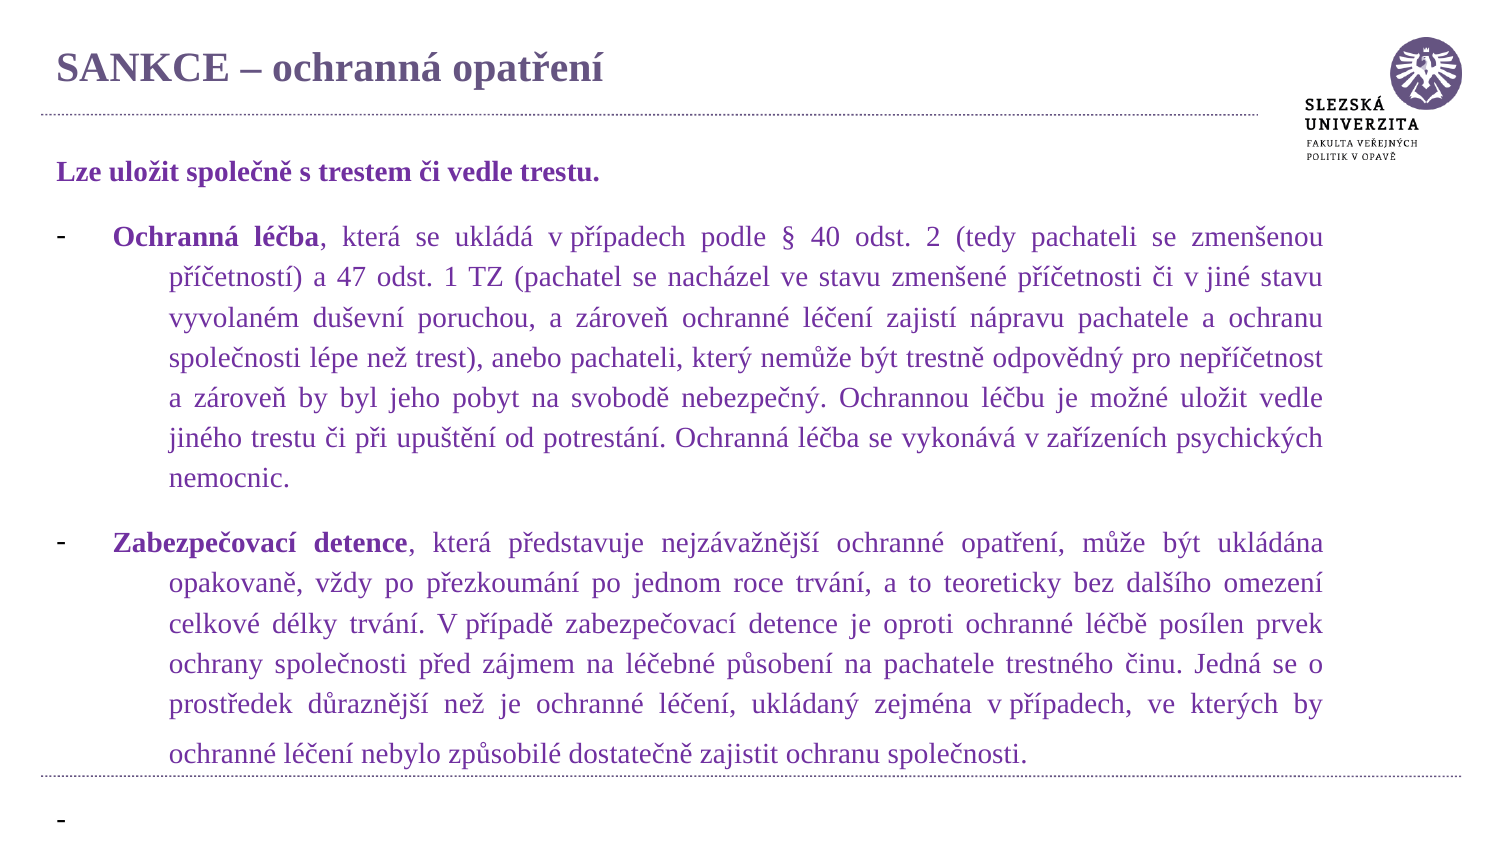

# SANKCE – ochranná opatření
Lze uložit společně s trestem či vedle trestu.
Ochranná léčba, která se ukládá v případech podle § 40 odst. 2 (tedy pachateli se zmenšenou příčetností) a 47 odst. 1 TZ (pachatel se nacházel ve stavu zmenšené příčetnosti či v jiné stavu vyvolaném duševní poruchou, a zároveň ochranné léčení zajistí nápravu pachatele a ochranu společnosti lépe než trest), anebo pachateli, který nemůže být trestně odpovědný pro nepříčetnost a zároveň by byl jeho pobyt na svobodě nebezpečný. Ochrannou léčbu je možné uložit vedle jiného trestu či při upuštění od potrestání. Ochranná léčba se vykonává v zařízeních psychických nemocnic.
Zabezpečovací detence, která představuje nejzávažnější ochranné opatření, může být ukládána opakovaně, vždy po přezkoumání po jednom roce trvání, a to teoreticky bez dalšího omezení celkové délky trvání. V případě zabezpečovací detence je oproti ochranné léčbě posílen prvek ochrany společnosti před zájmem na léčebné působení na pachatele trestného činu. Jedná se o prostředek důraznější než je ochranné léčení, ukládaný zejména v případech, ve kterých by ochranné léčení nebylo způsobilé dostatečně zajistit ochranu společnosti.